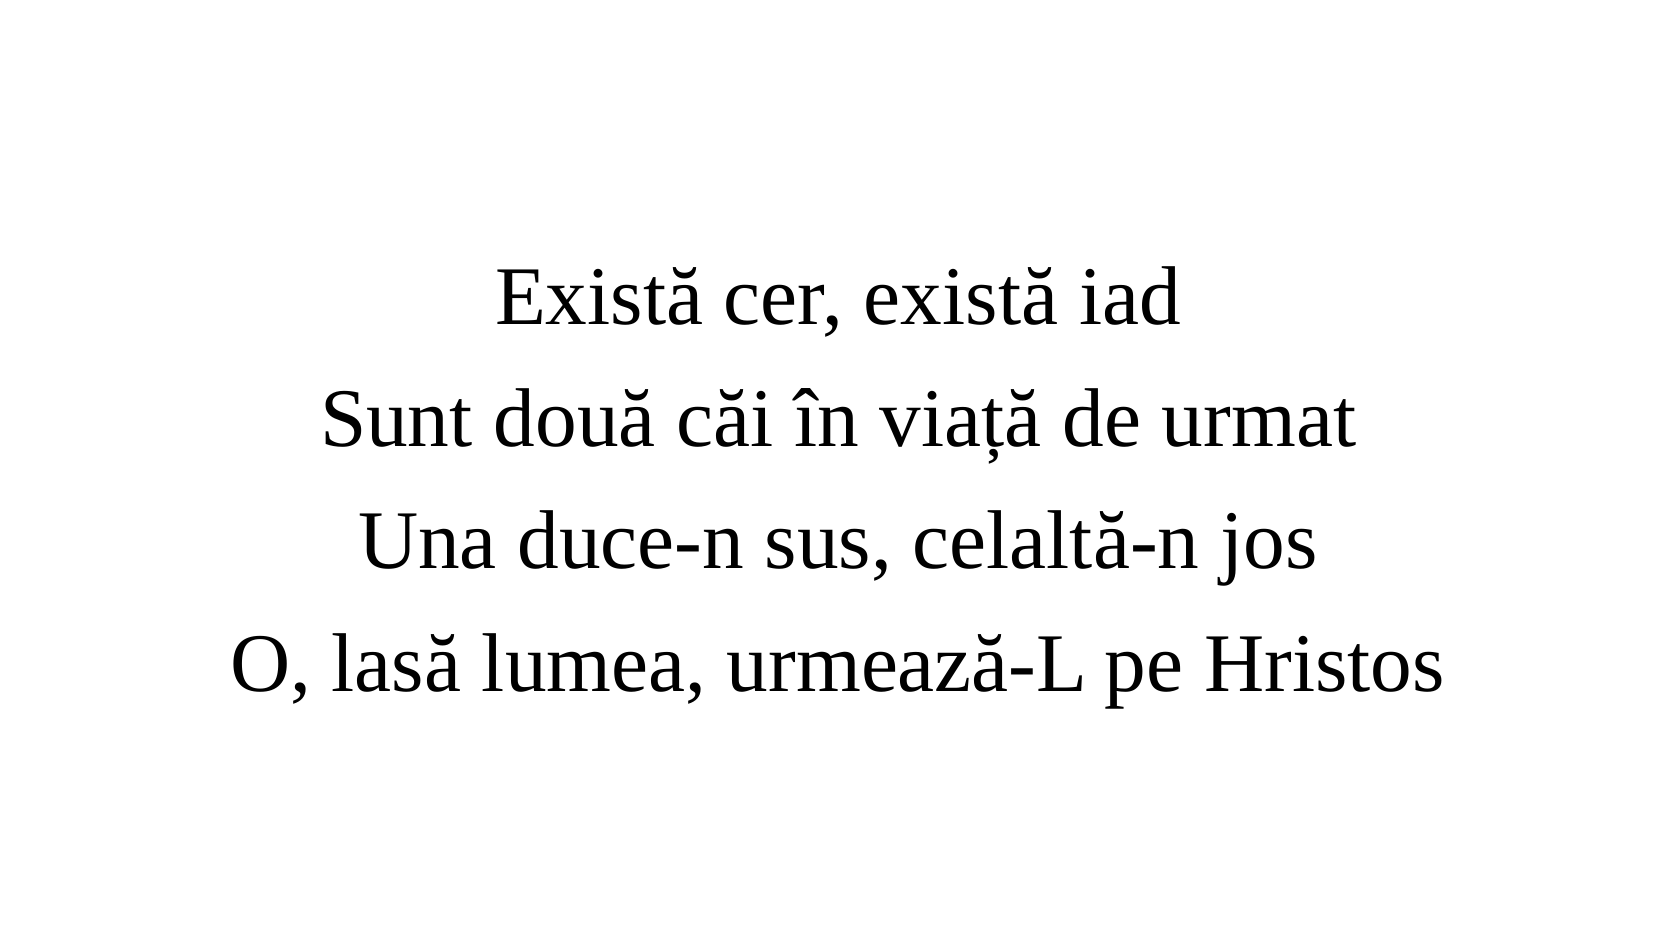

# Există cer, există iad
Sunt două căi în viață de urmat
Una duce-n sus, celaltă-n jos
O, lasă lumea, urmează-L pe Hristos